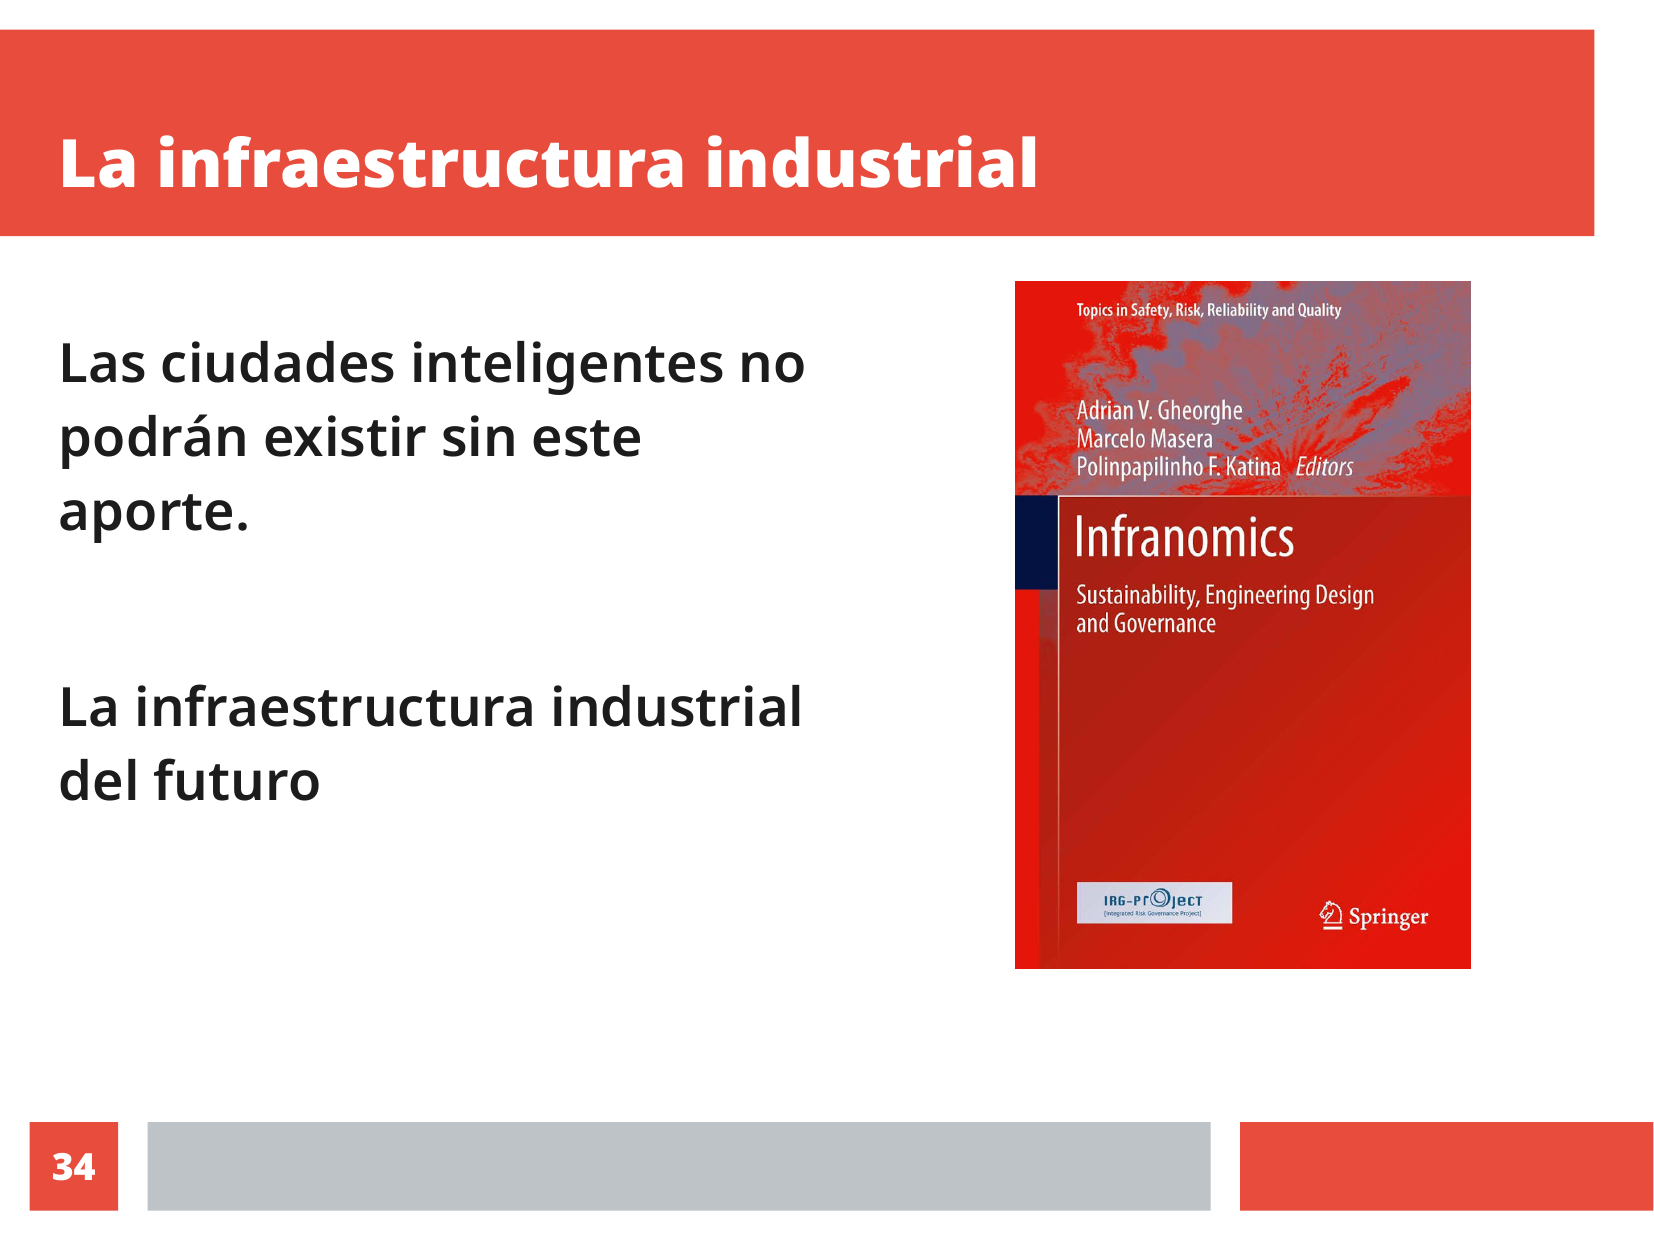

# La infraestructura industrial
Las ciudades inteligentes no podrán existir sin este aporte.
La infraestructura industrial del futuro
34